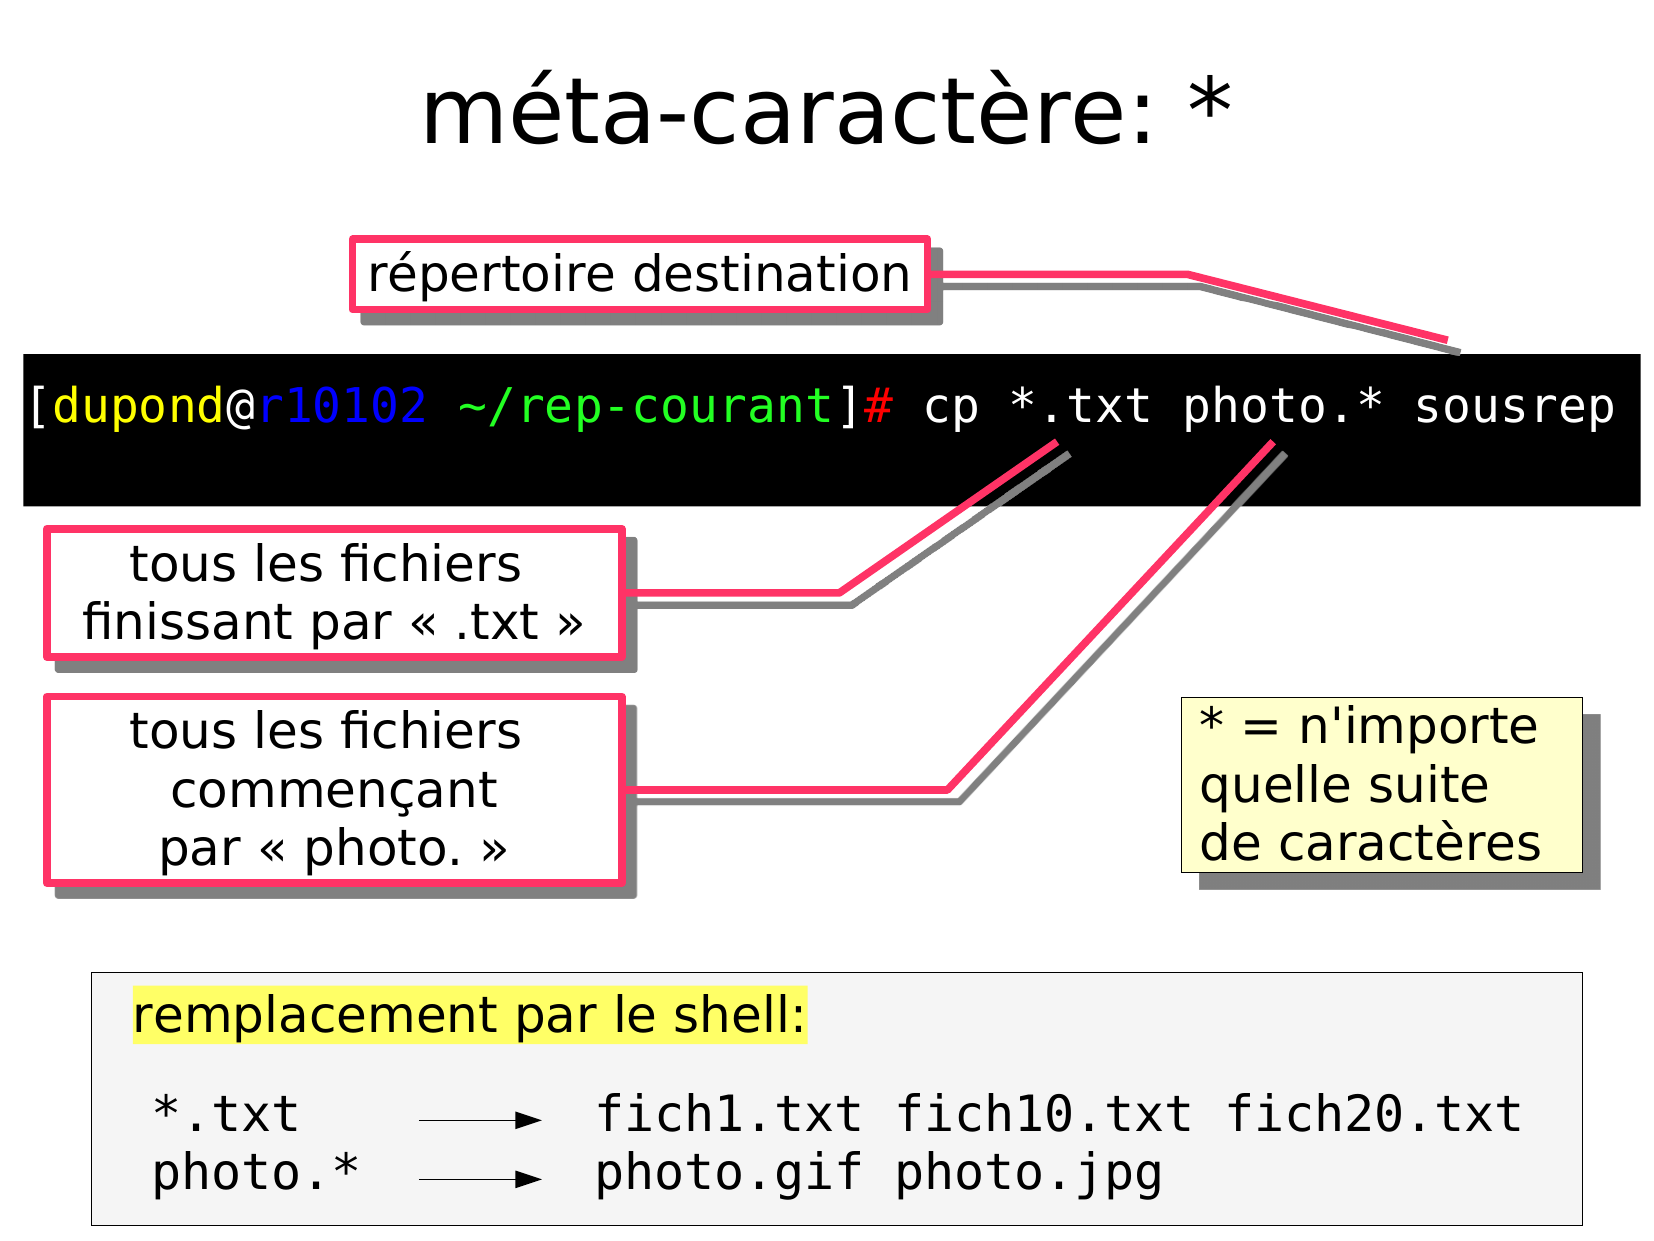

# méta-caractère: *
[dupond@r10102 ~/rep-courant]# cp *.txt photo.* sousrep
* = n'importe quelle suite de caractères
remplacement par le shell:
*.txt 				fich1.txt fich10.txt fich20.txt
photo.* 			photo.gif photo.jpg